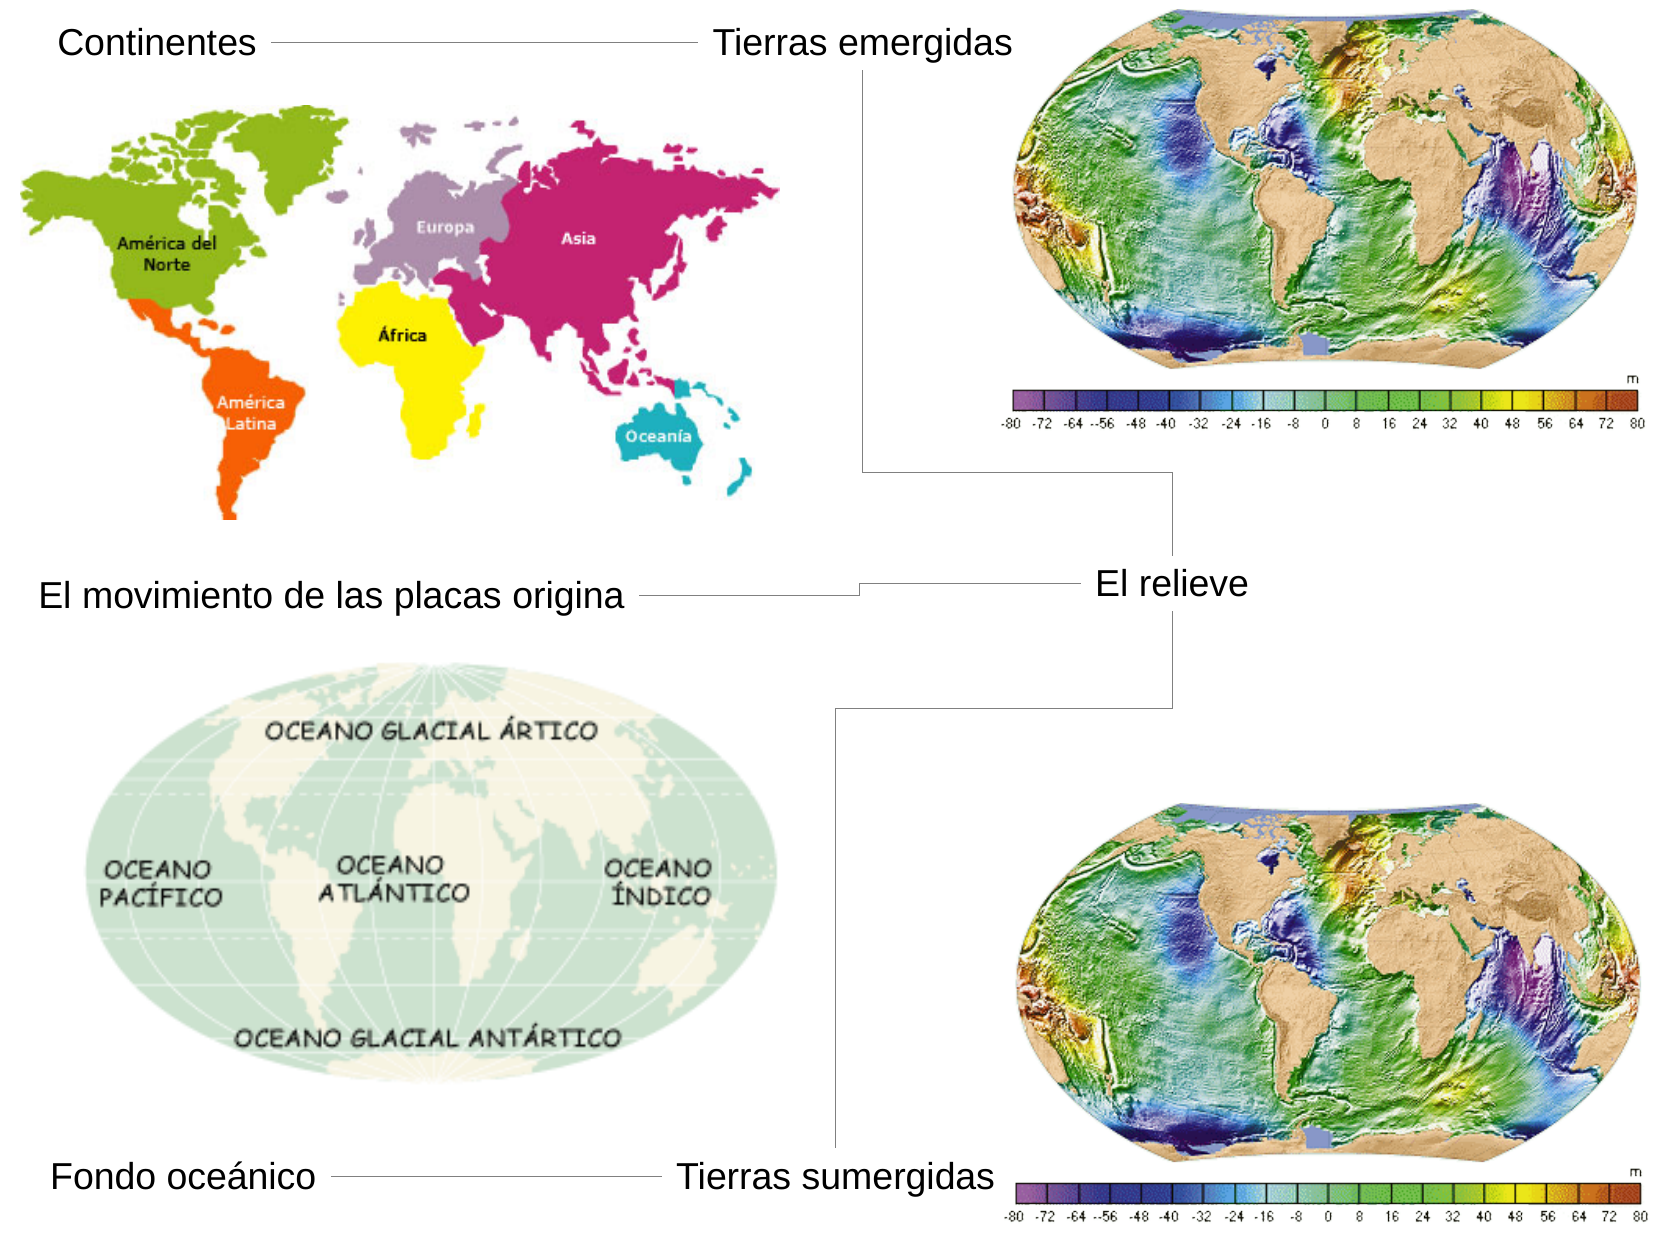

Continentes
Tierras emergidas
El relieve
El movimiento de las placas origina
Fondo oceánico
Tierras sumergidas